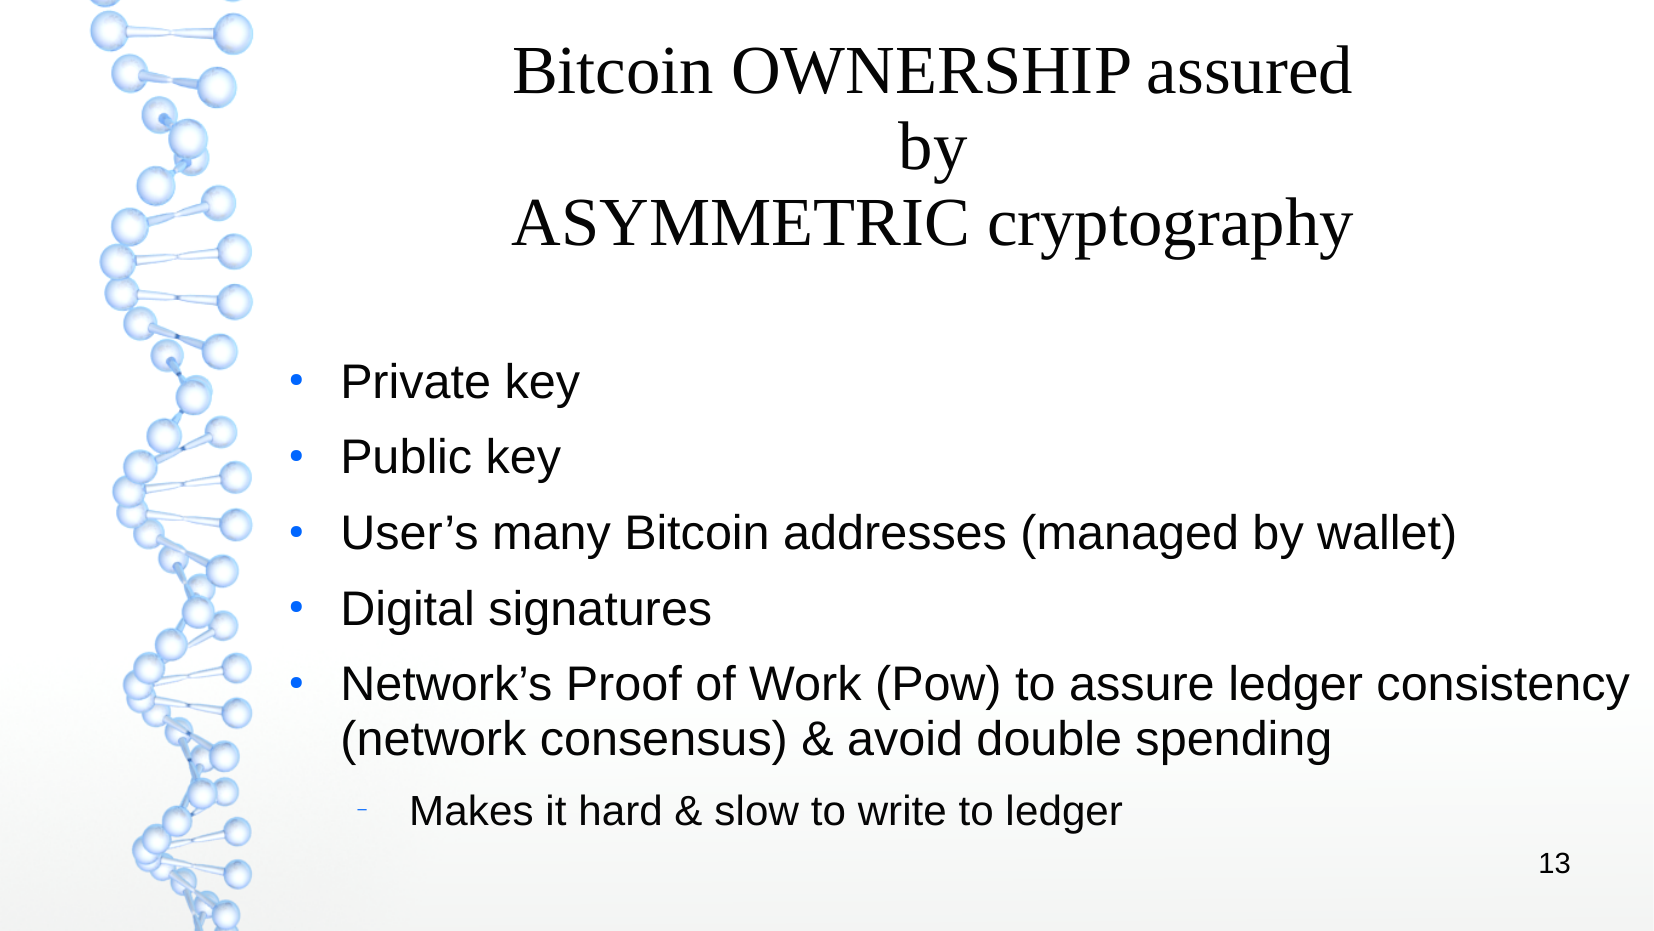

# Bitcoin OWNERSHIP assured by ASYMMETRIC cryptography
Private key
Public key
User’s many Bitcoin addresses (managed by wallet)
Digital signatures
Network’s Proof of Work (Pow) to assure ledger consistency (network consensus) & avoid double spending
Makes it hard & slow to write to ledger
13